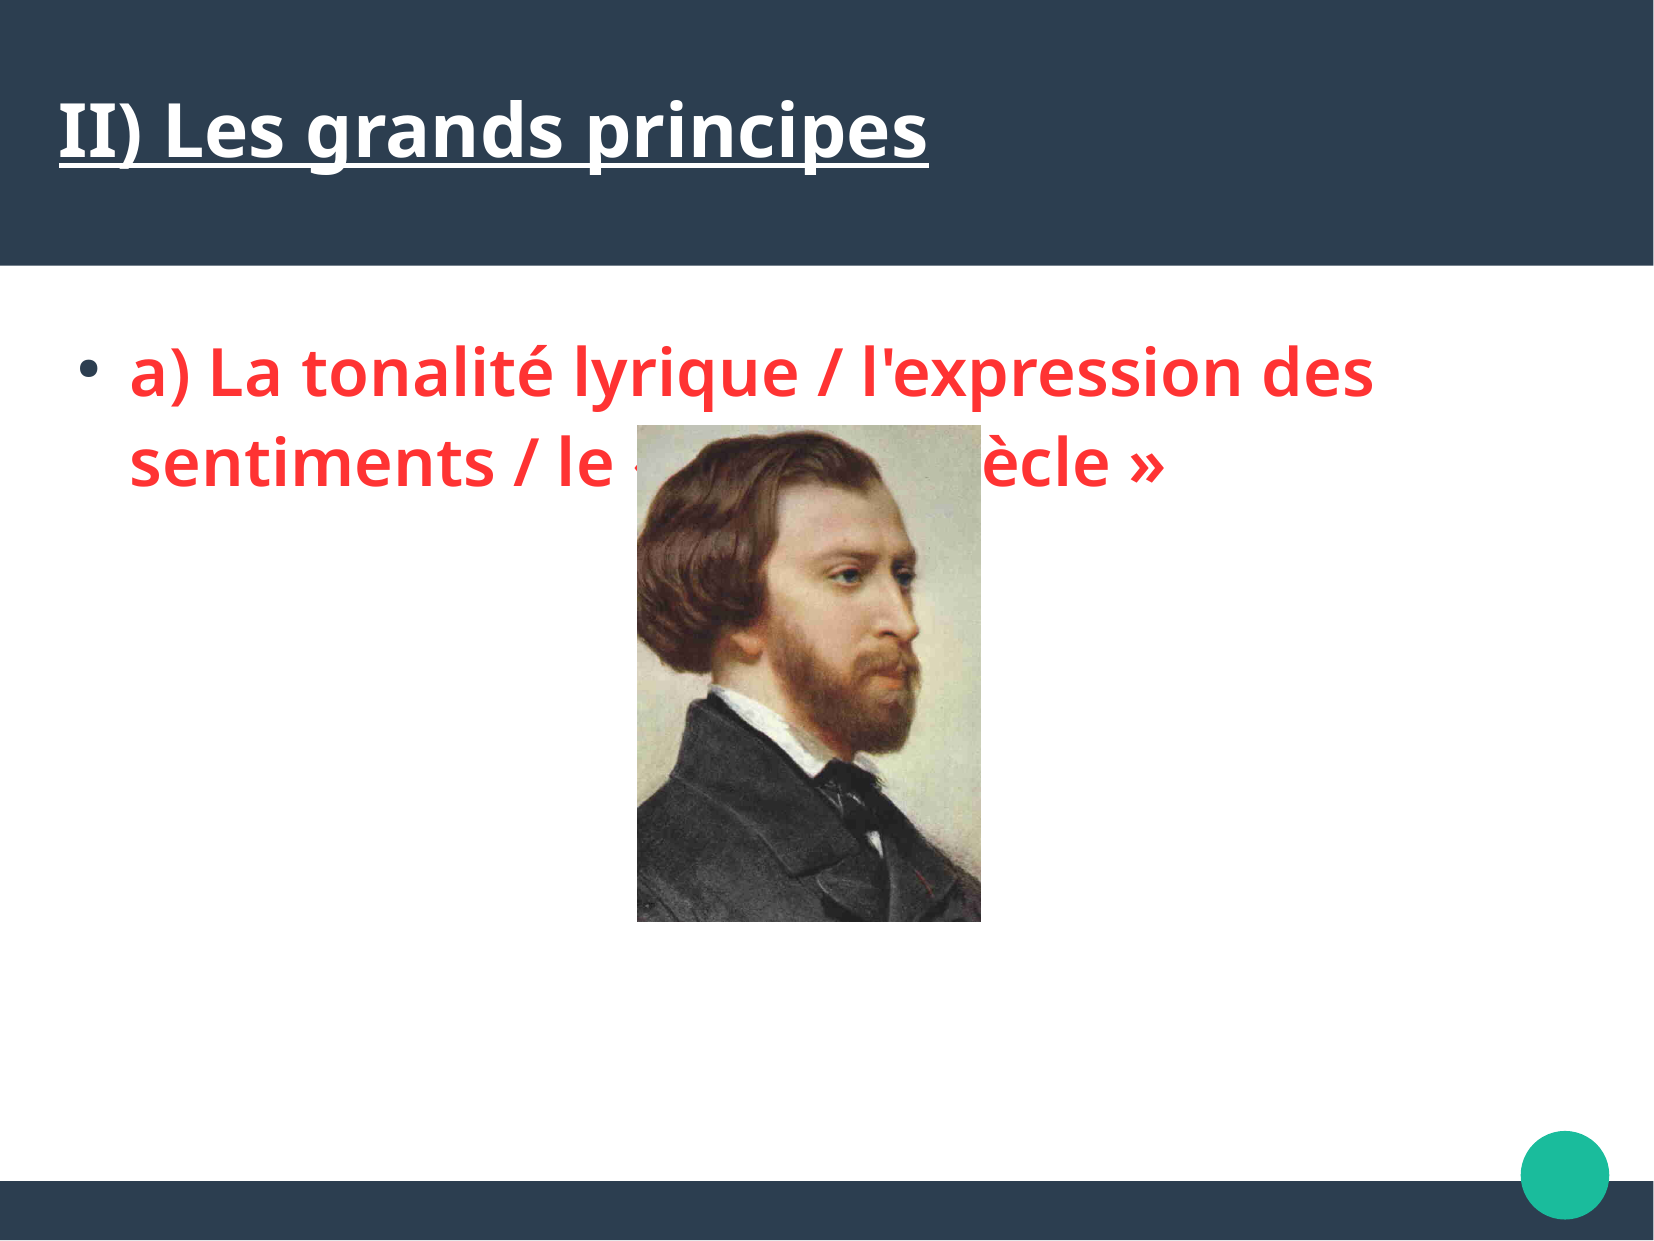

# II) Les grands principes
a) La tonalité lyrique / l'expression des sentiments / le « mal du siècle »
 Portrait d'Alfred de Musset